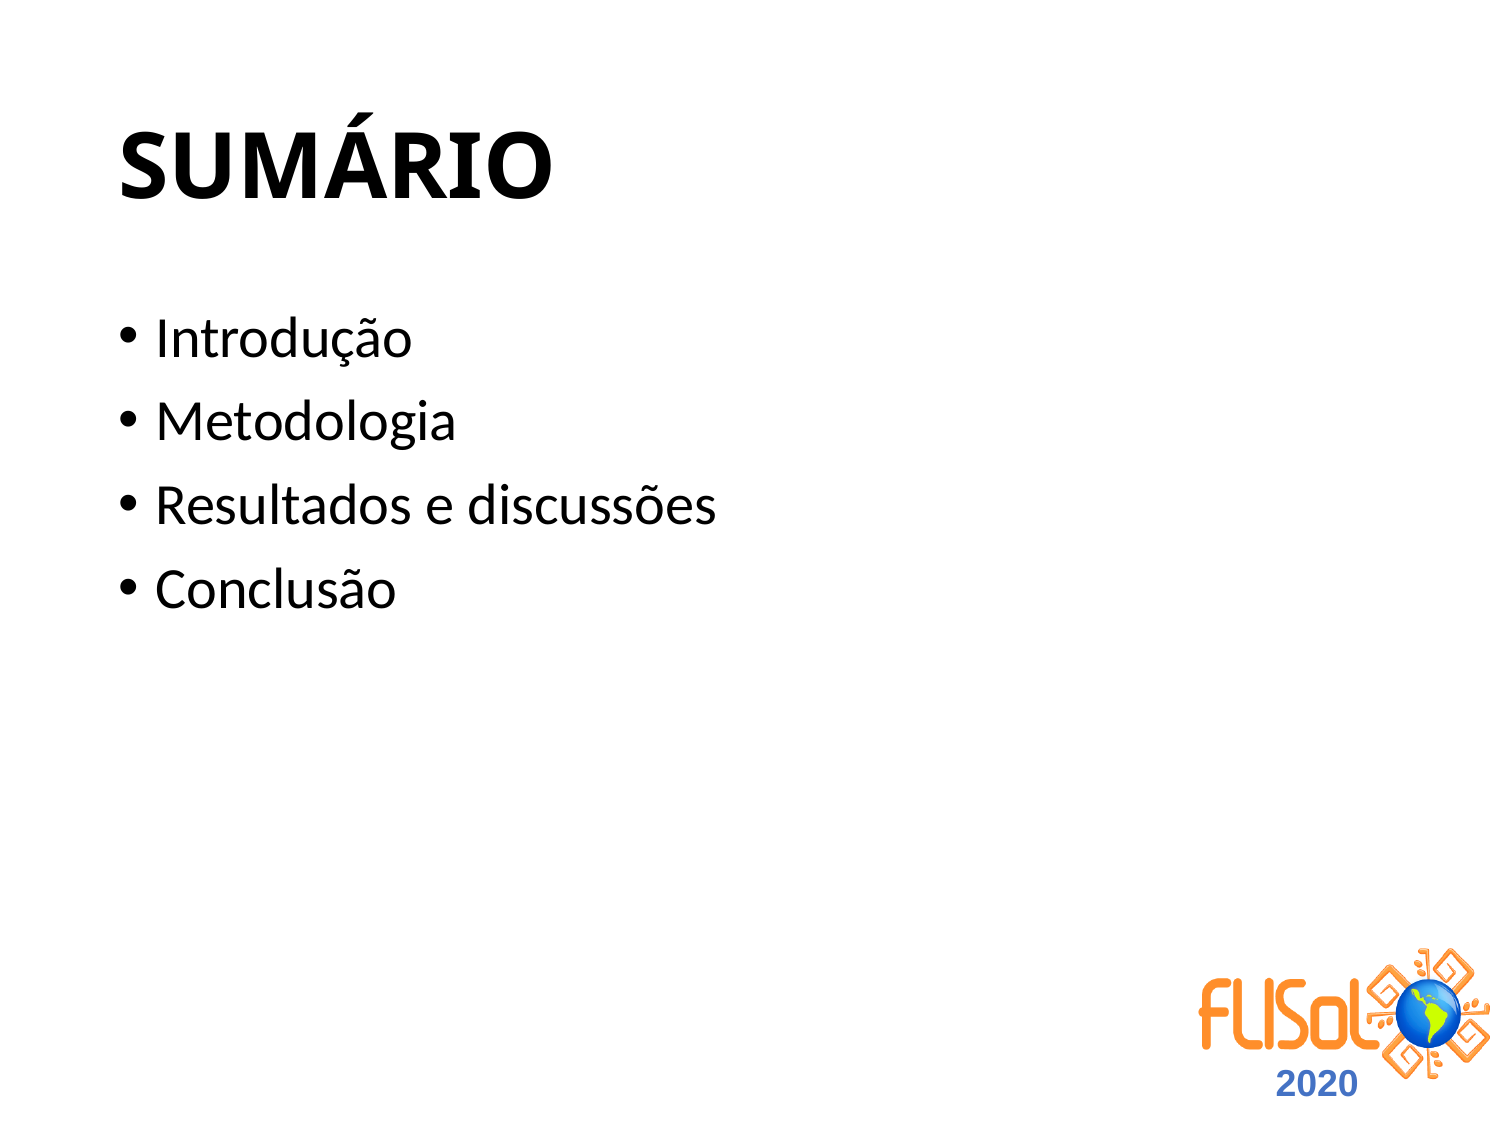

# SUMÁRIO
Introdução
Metodologia
Resultados e discussões
Conclusão